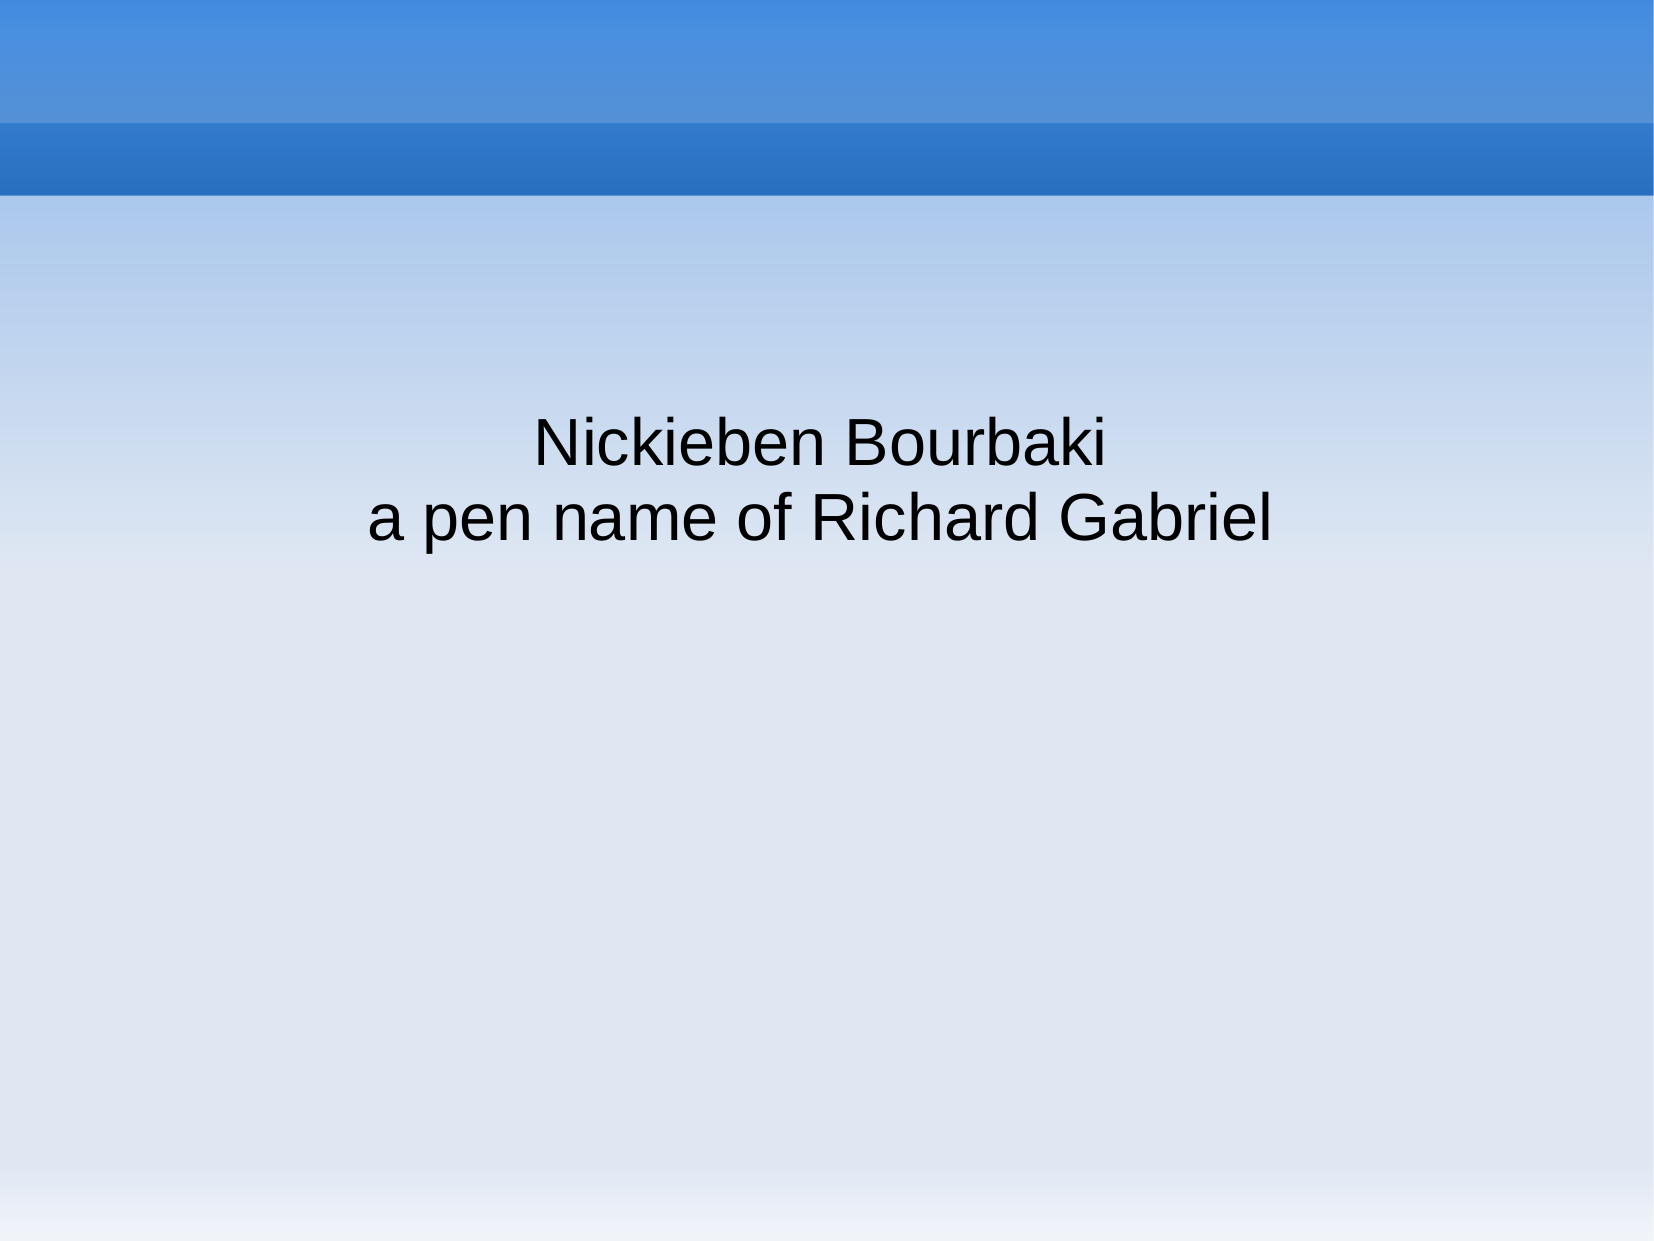

# Nickieben Bourbaki
a pen name of Richard Gabriel